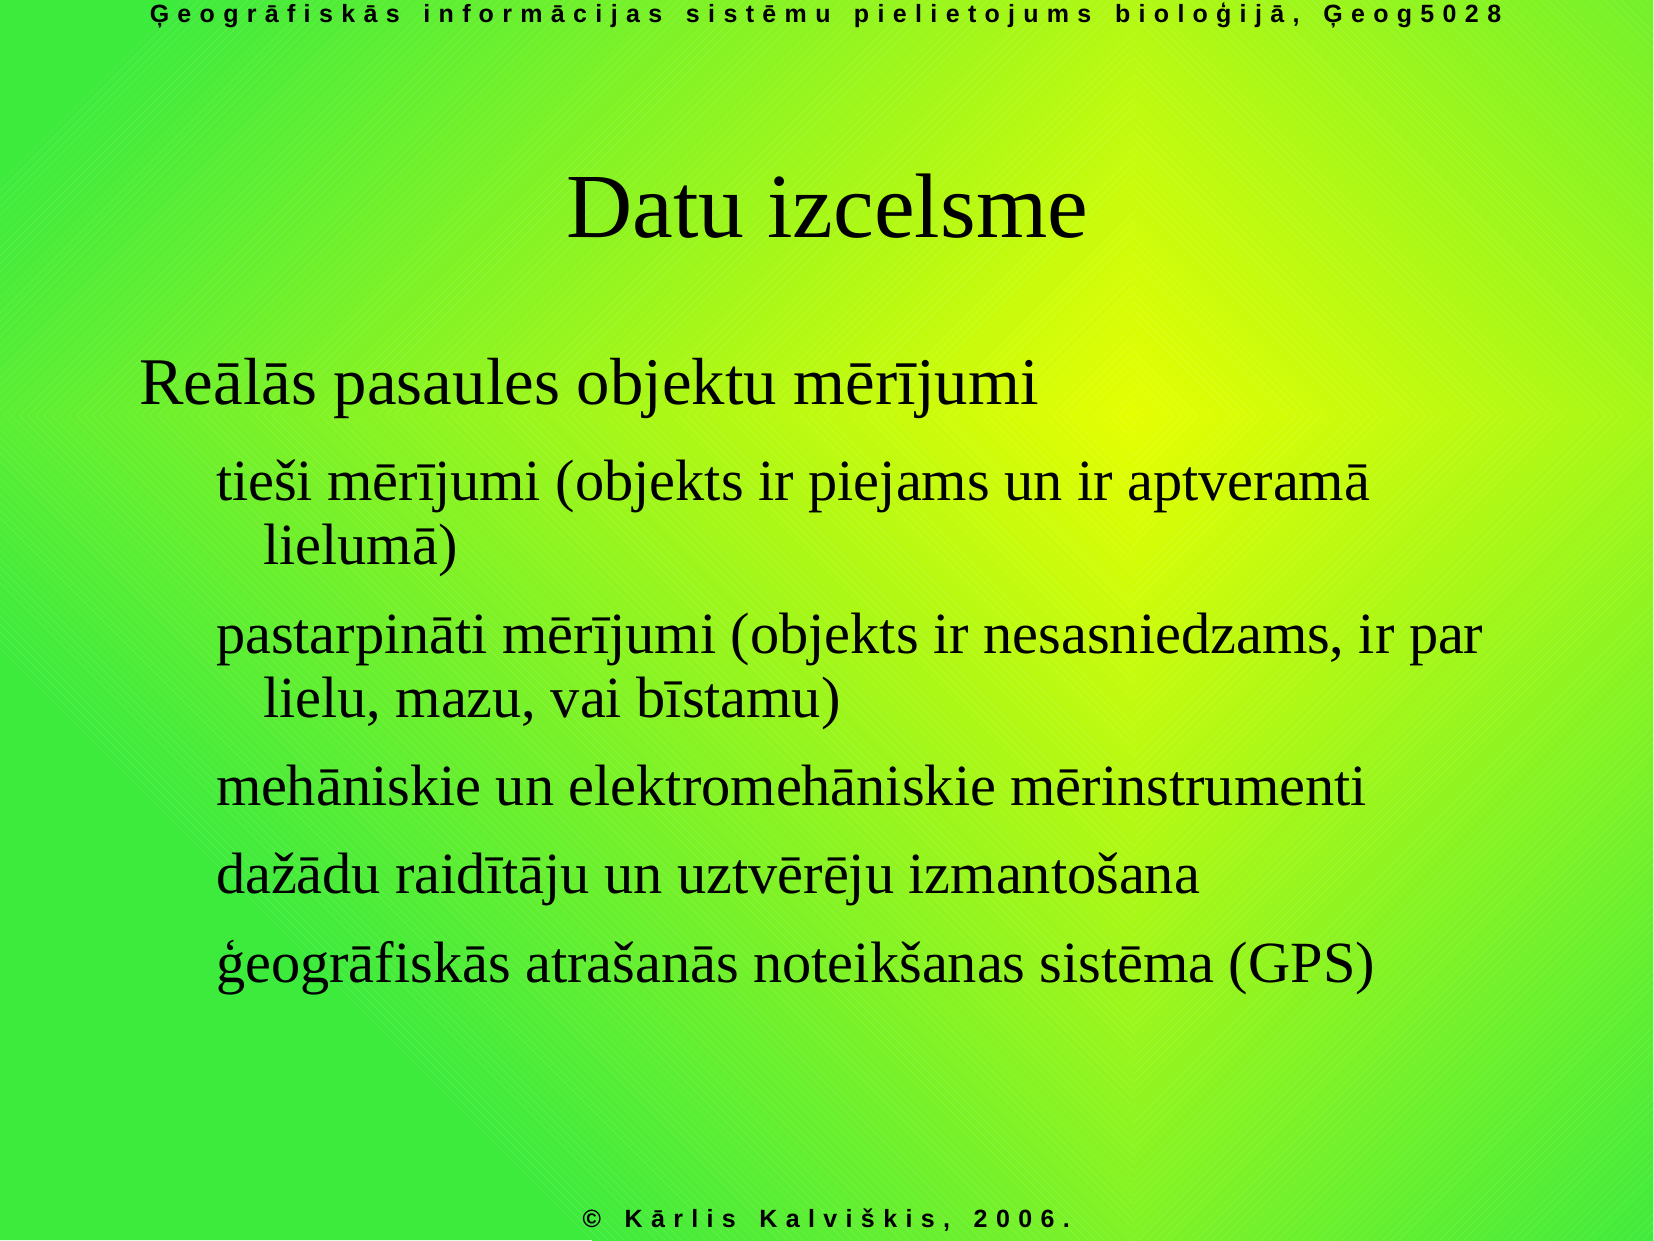

# Datu izcelsme
Reālās pasaules objektu mērījumi
tieši mērījumi (objekts ir piejams un ir aptveramā lielumā)
pastarpināti mērījumi (objekts ir nesasniedzams, ir par lielu, mazu, vai bīstamu)
mehāniskie un elektromehāniskie mērinstrumenti
dažādu raidītāju un uztvērēju izmantošana
ģeogrāfiskās atrašanās noteikšanas sistēma (GPS)